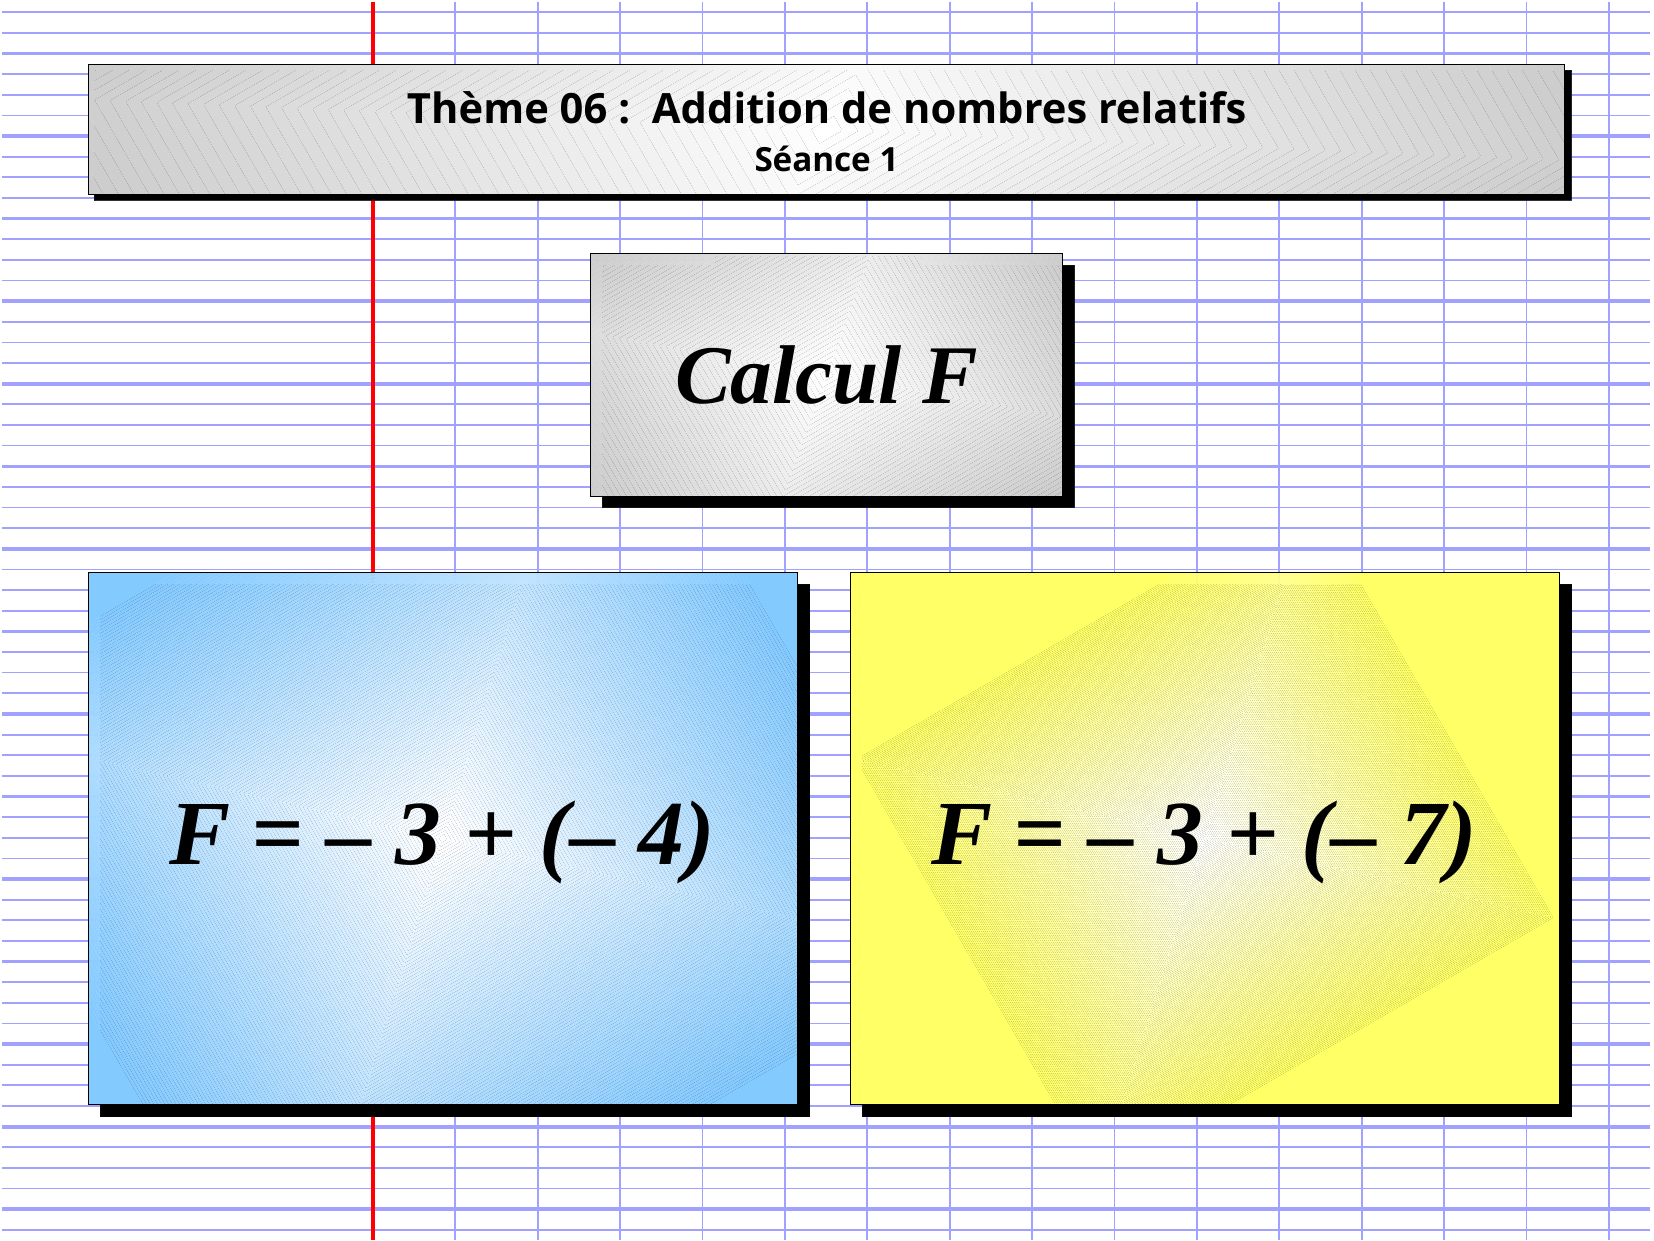

Thème 06 : Addition de nombres relatifs
Séance 1
Calcul F
9
0
1
2
3
4
5
6
7
8
F = – 3 + (– 4)
F = – 3 + (– 7)